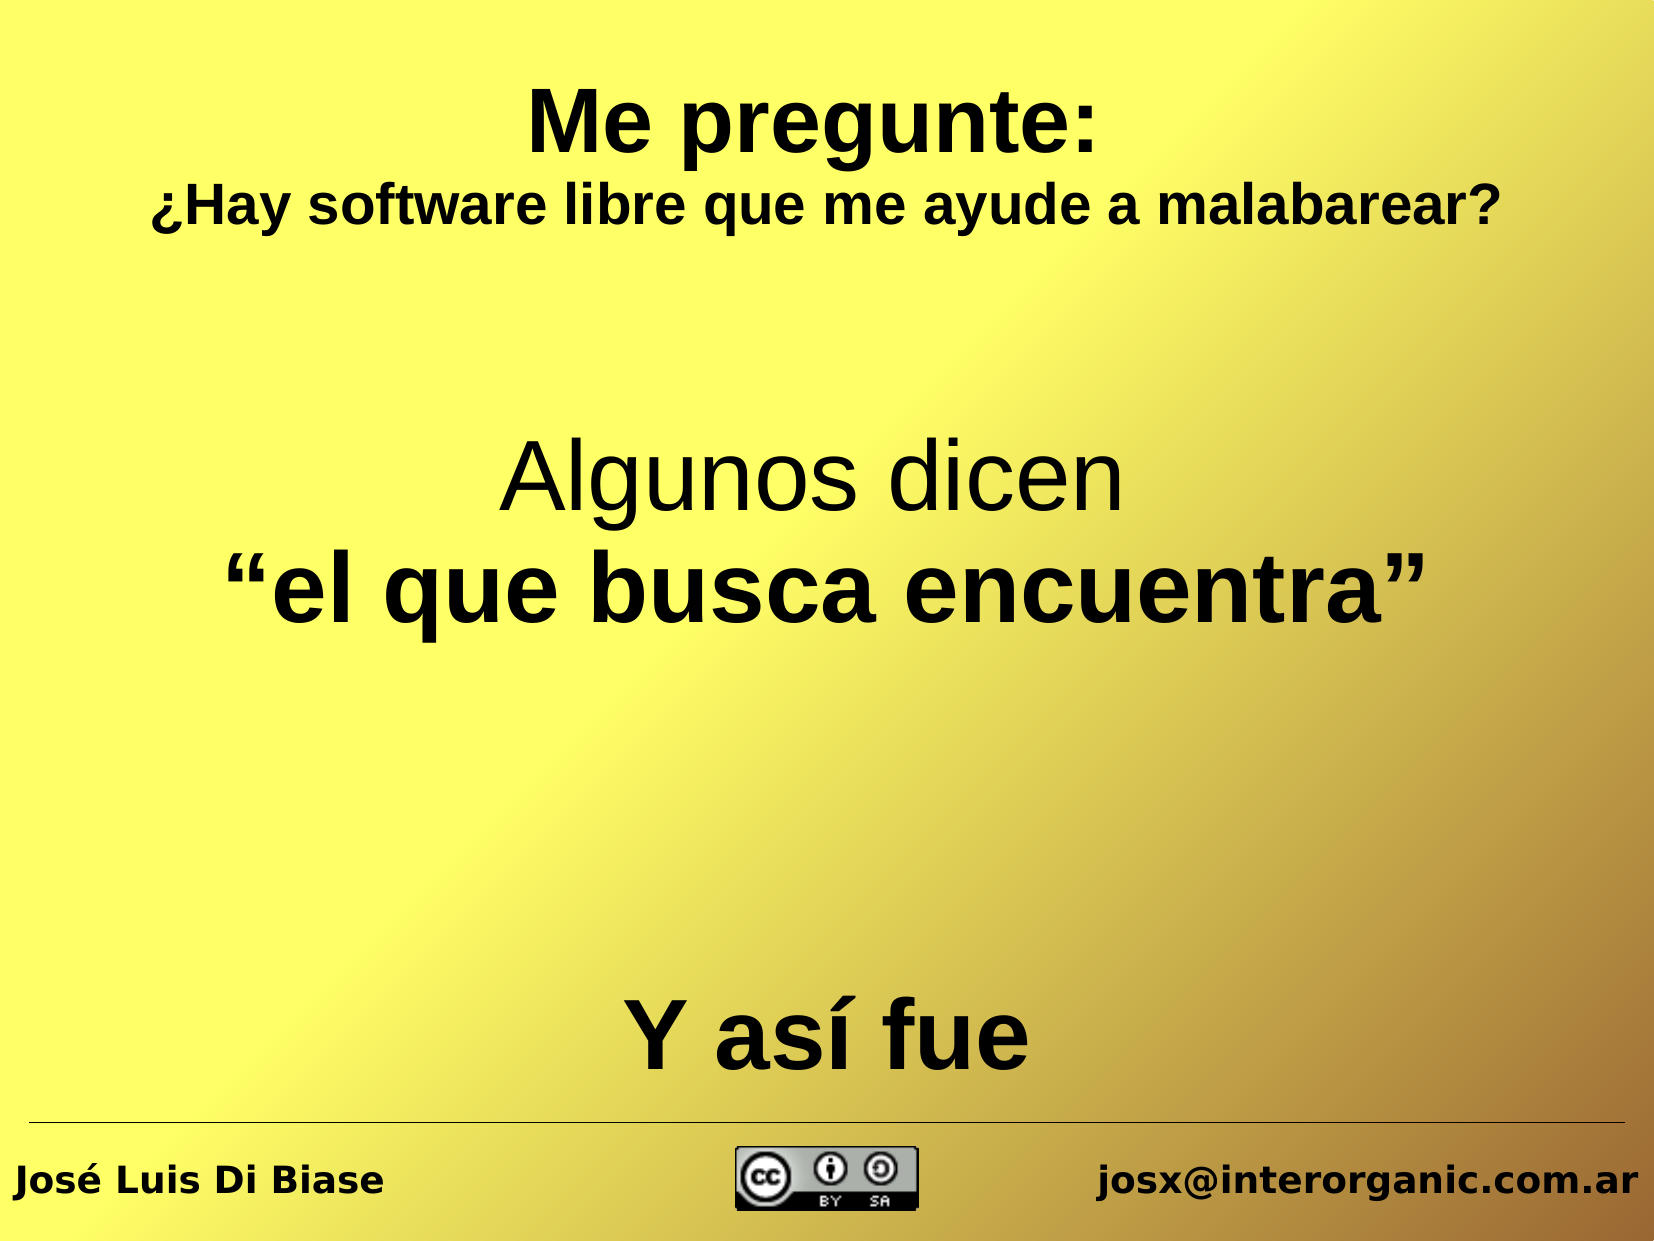

# Me pregunte: ¿Hay software libre que me ayude a malabarear?
Algunos dicen
“el que busca encuentra”
Y así fue
José Luis Di Biase
 josx@interorganic.com.ar